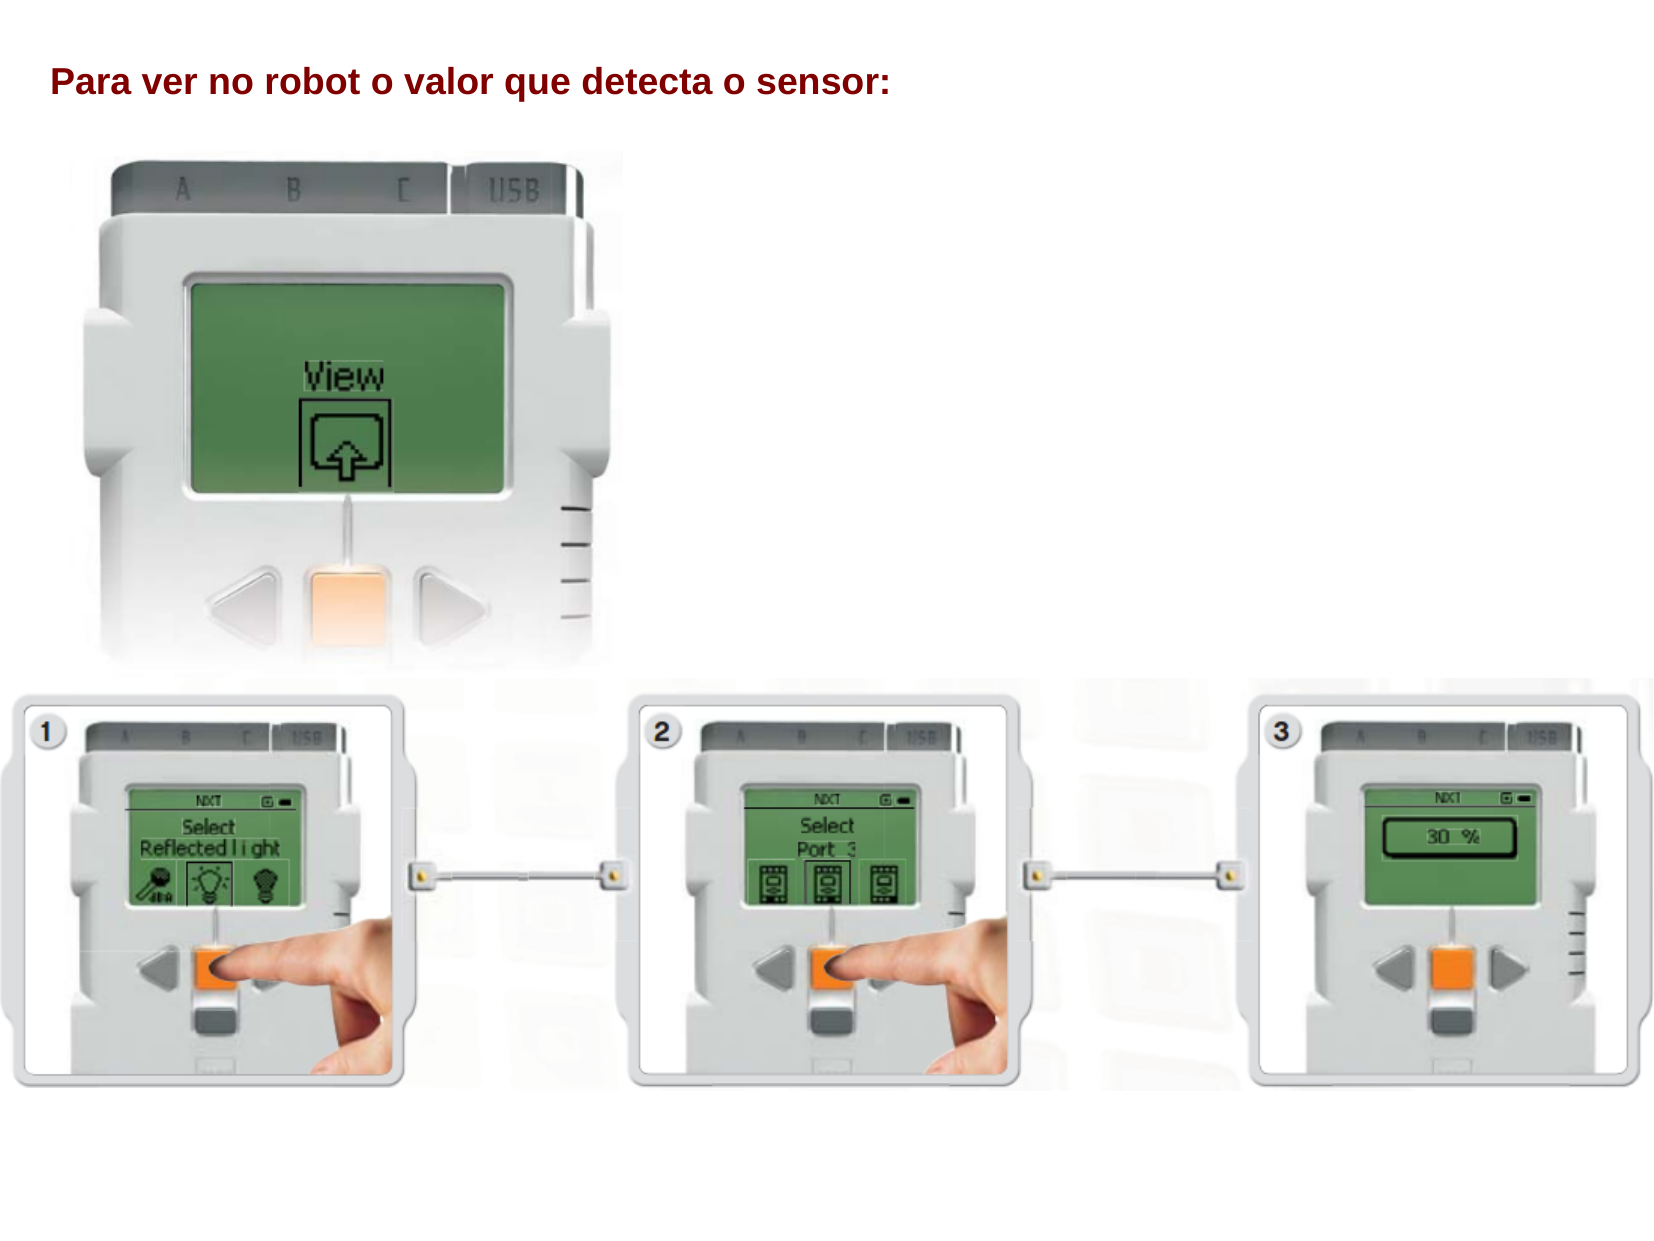

Para ver no robot o valor que detecta o sensor: